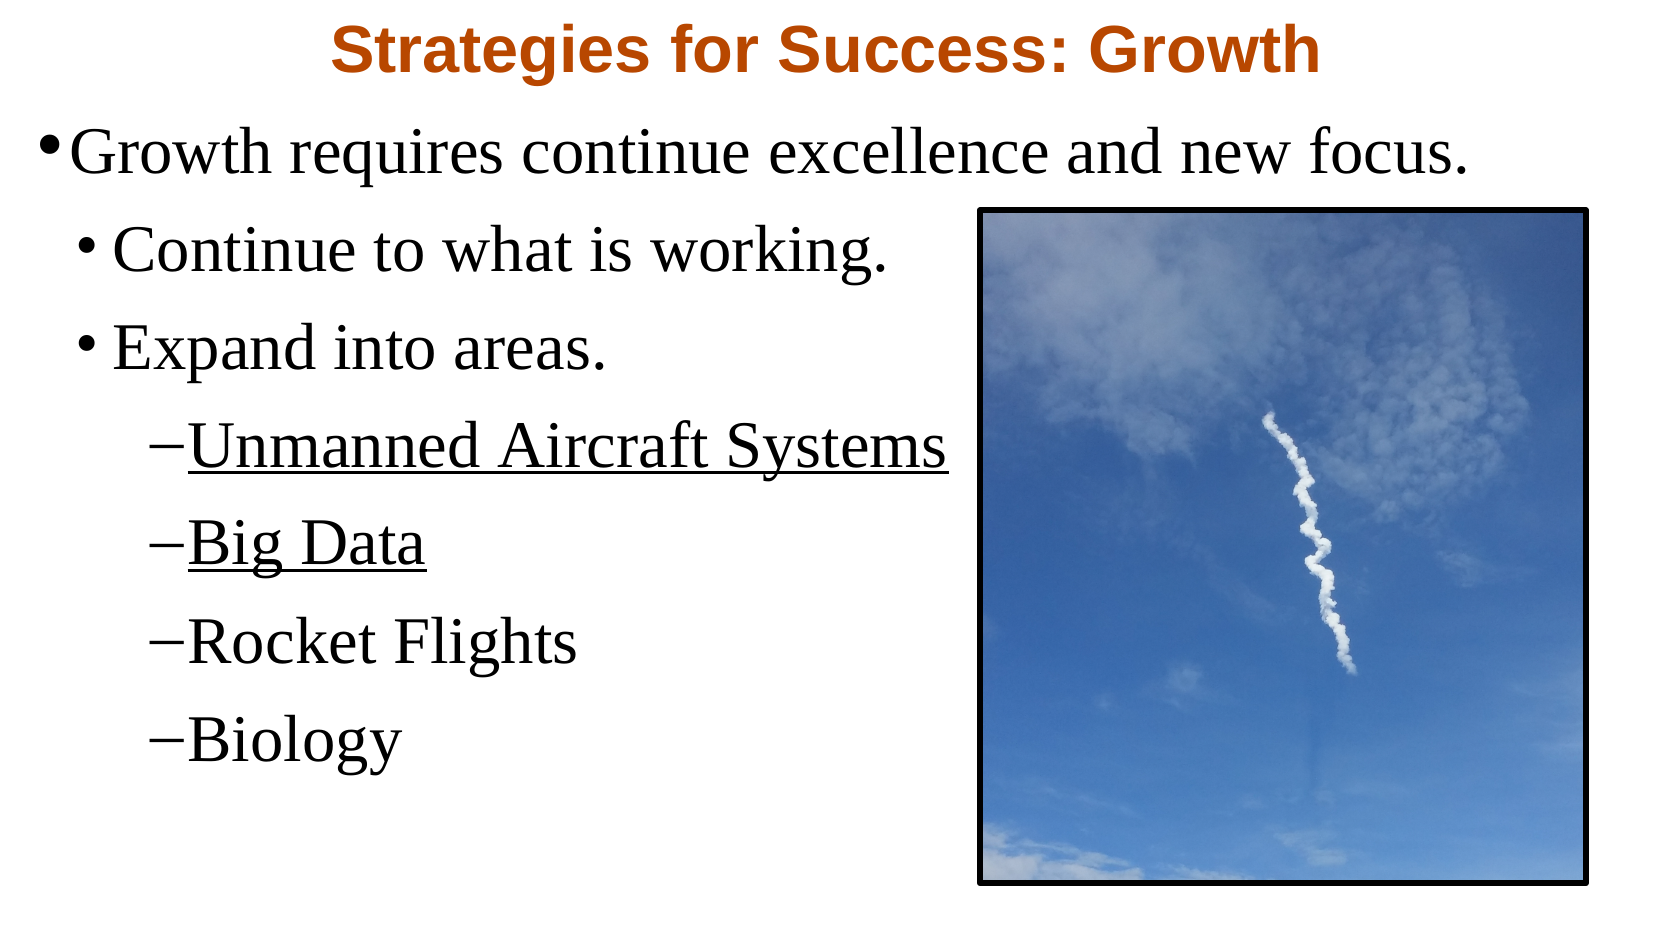

Strategies for Success: Growth
Growth requires continue excellence and new focus.
Continue to what is working.
Expand into areas.
Unmanned Aircraft Systems
Big Data
Rocket Flights
Biology